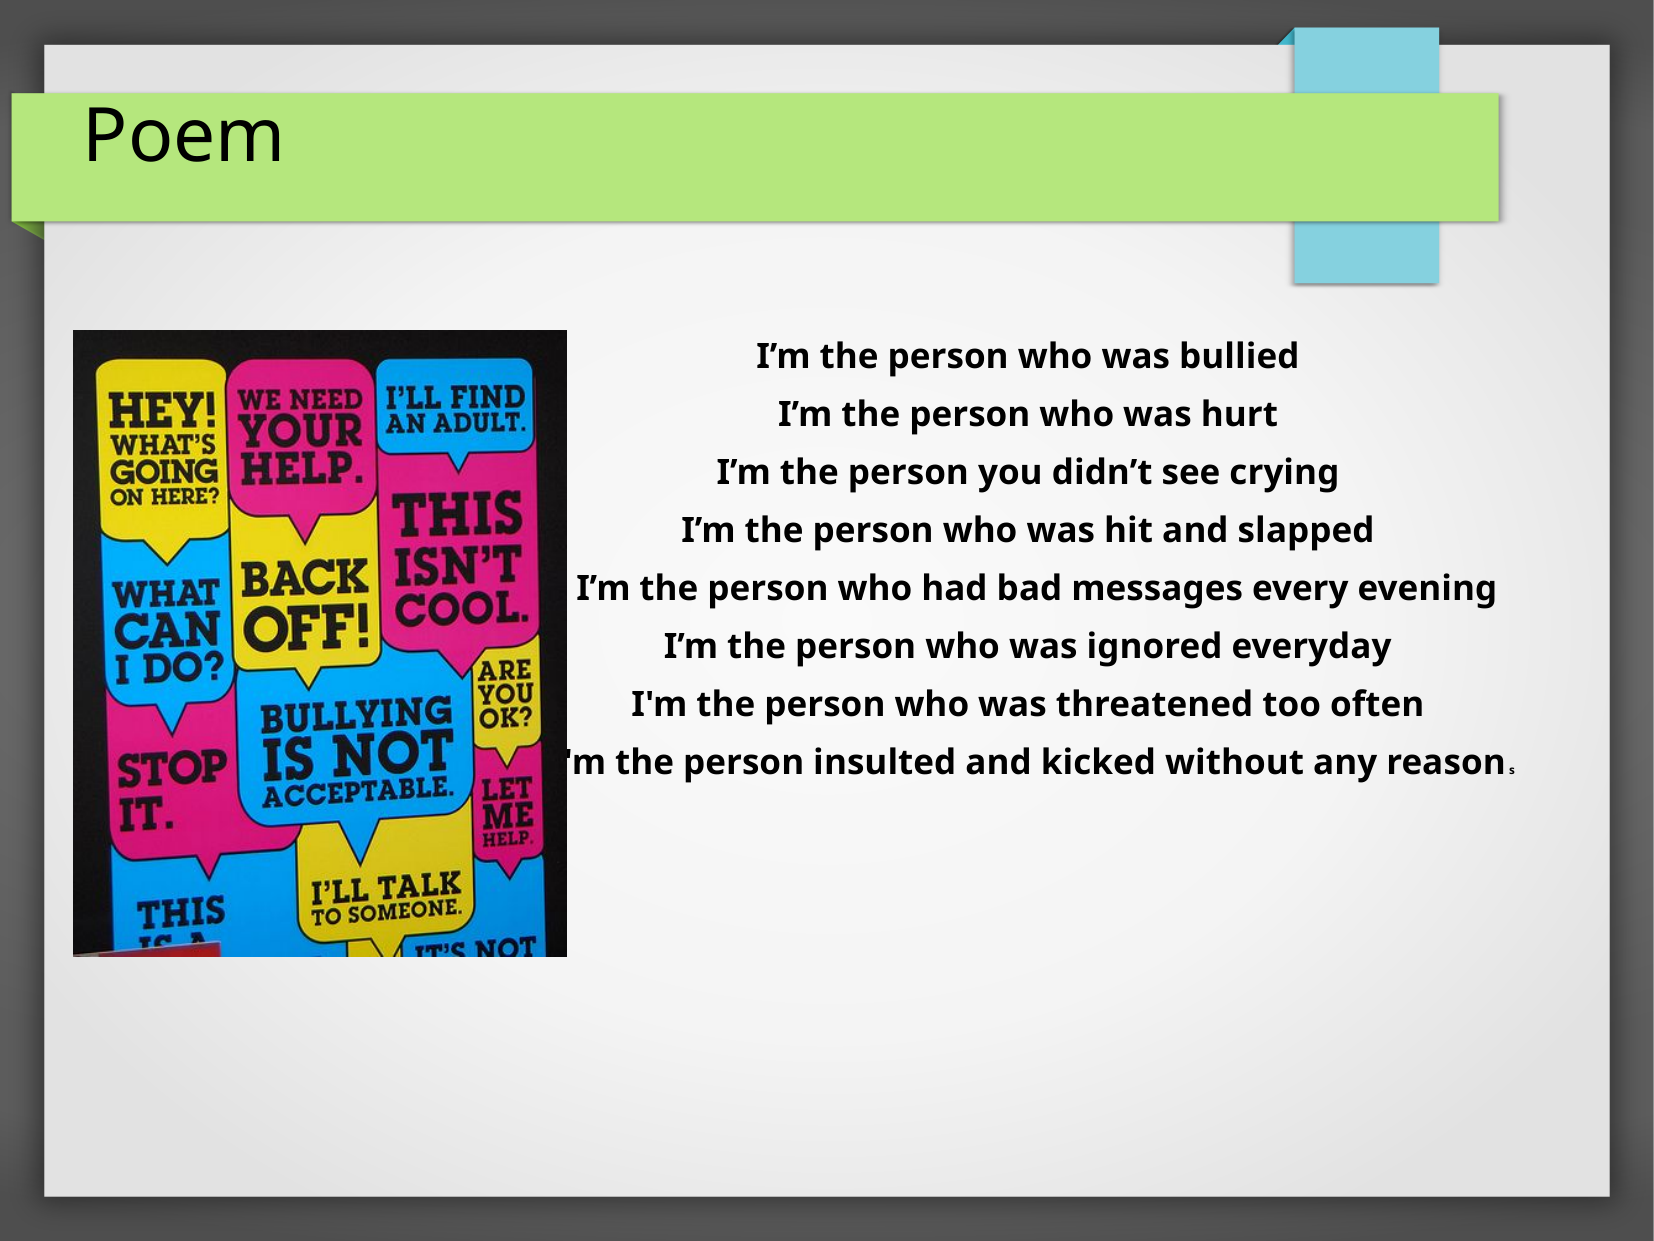

# Poem
I’m the person who was bullied
I’m the person who was hurt
I’m the person you didn’t see crying
I’m the person who was hit and slapped
 I’m the person who had bad messages every evening
I’m the person who was ignored everyday
I'm the person who was threatened too often
 I'm the person insulted and kicked without any reason s